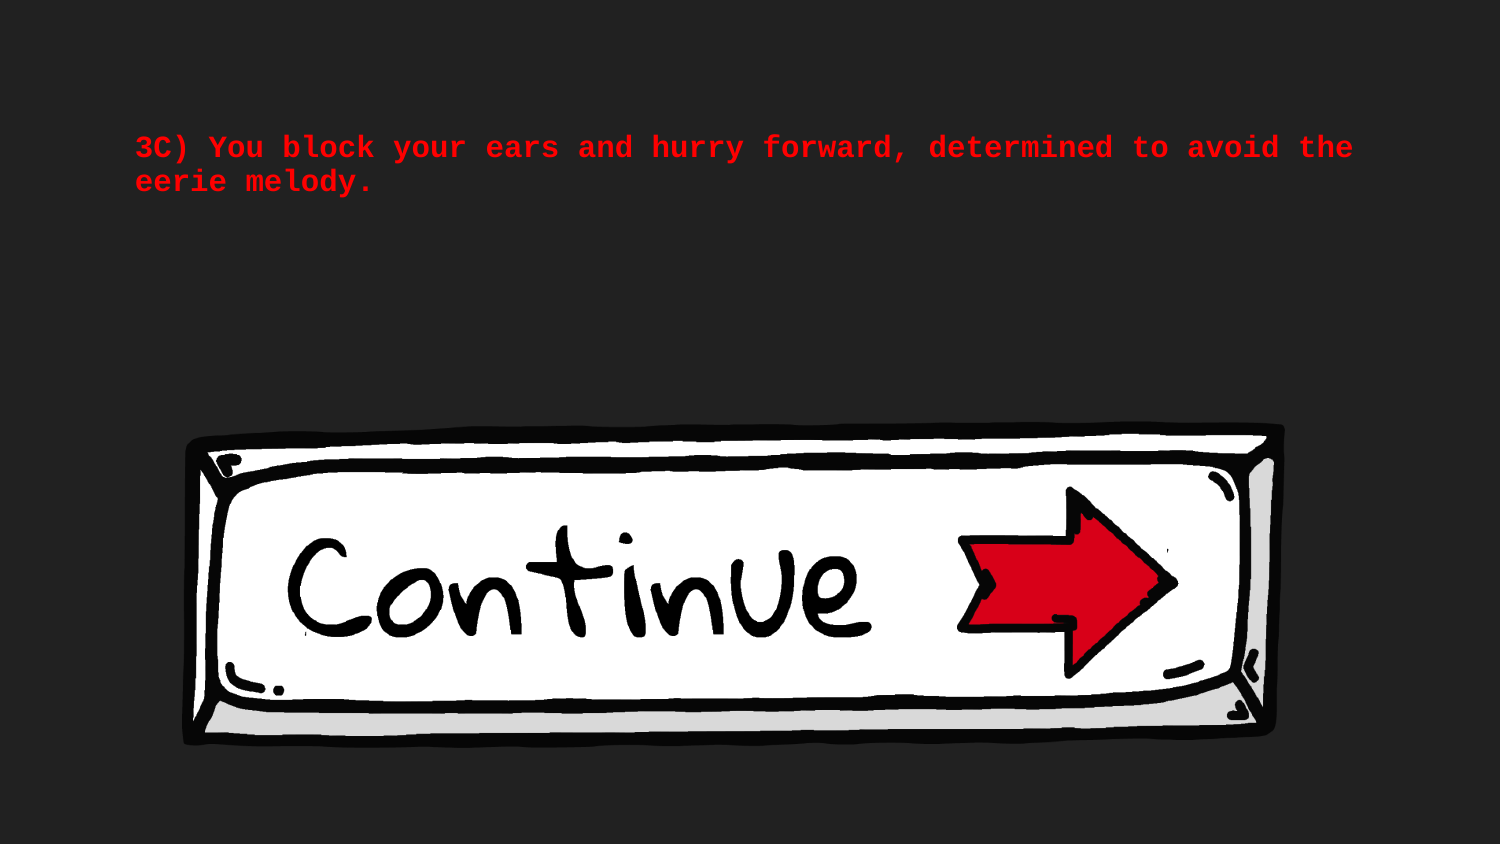

# 3C) You block your ears and hurry forward, determined to avoid the eerie melody.